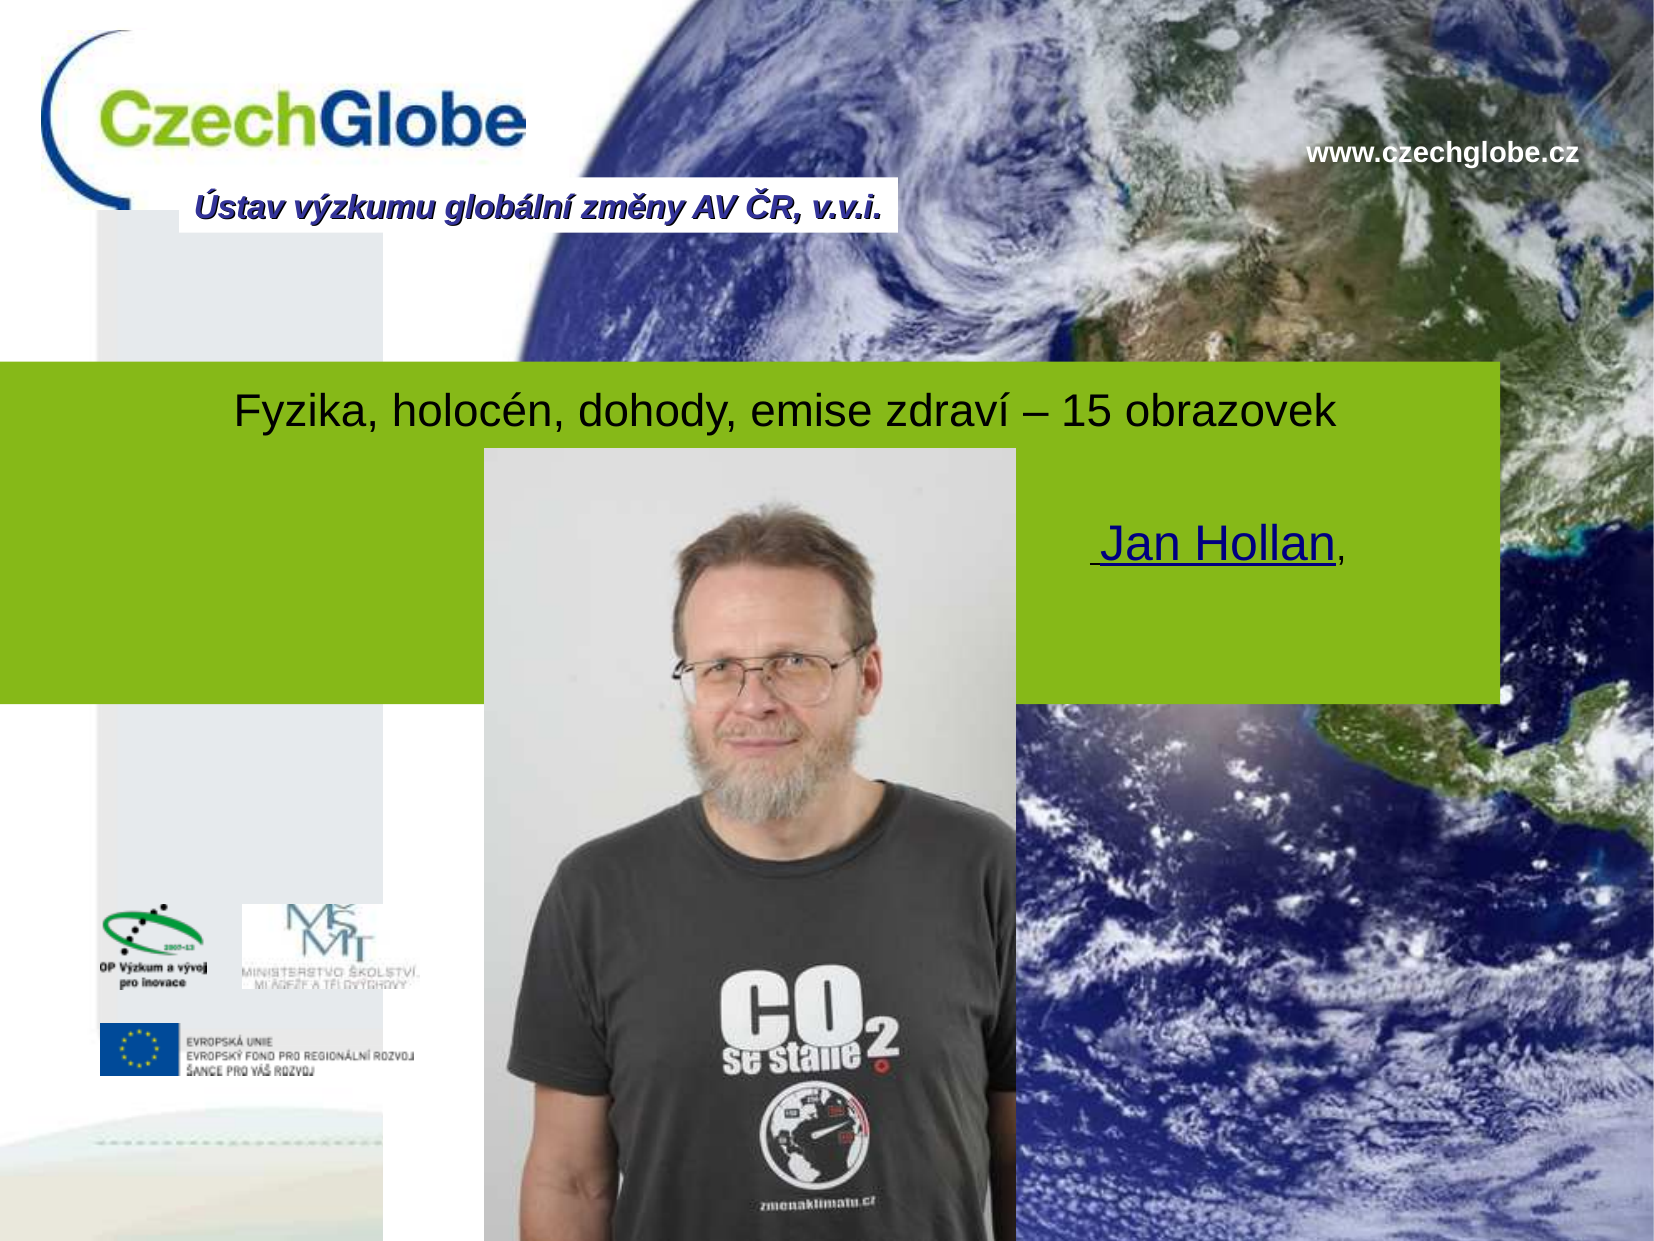

www.czechglobe.cz
Ústav výzkumu globální změny AV ČR, v.v.i.
Fyzika, holocén, dohody, emise zdraví – 15 obrazovek
 Jan Hollan,